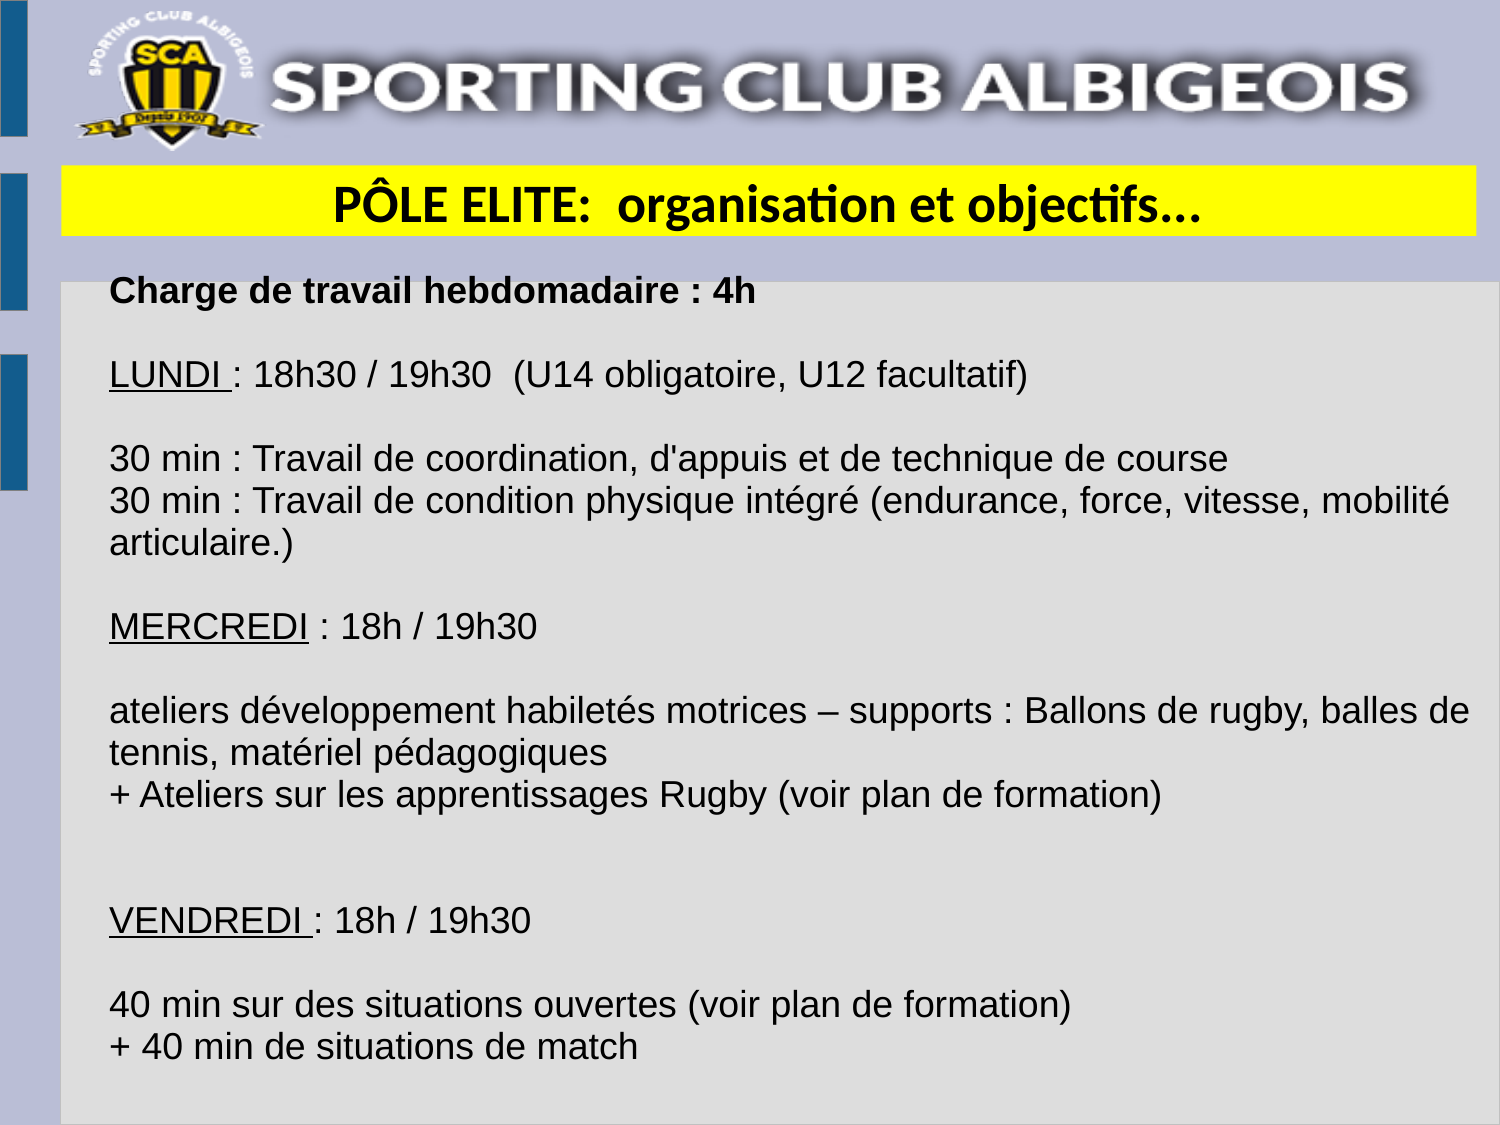

PÔLE ELITE: organisation et objectifs...
Charge de travail hebdomadaire : 4h
LUNDI : 18h30 / 19h30 (U14 obligatoire, U12 facultatif)
30 min : Travail de coordination, d'appuis et de technique de course
30 min : Travail de condition physique intégré (endurance, force, vitesse, mobilité articulaire.)
MERCREDI : 18h / 19h30
ateliers développement habiletés motrices – supports : Ballons de rugby, balles de tennis, matériel pédagogiques
+ Ateliers sur les apprentissages Rugby (voir plan de formation)
VENDREDI : 18h / 19h30
40 min sur des situations ouvertes (voir plan de formation)
+ 40 min de situations de match